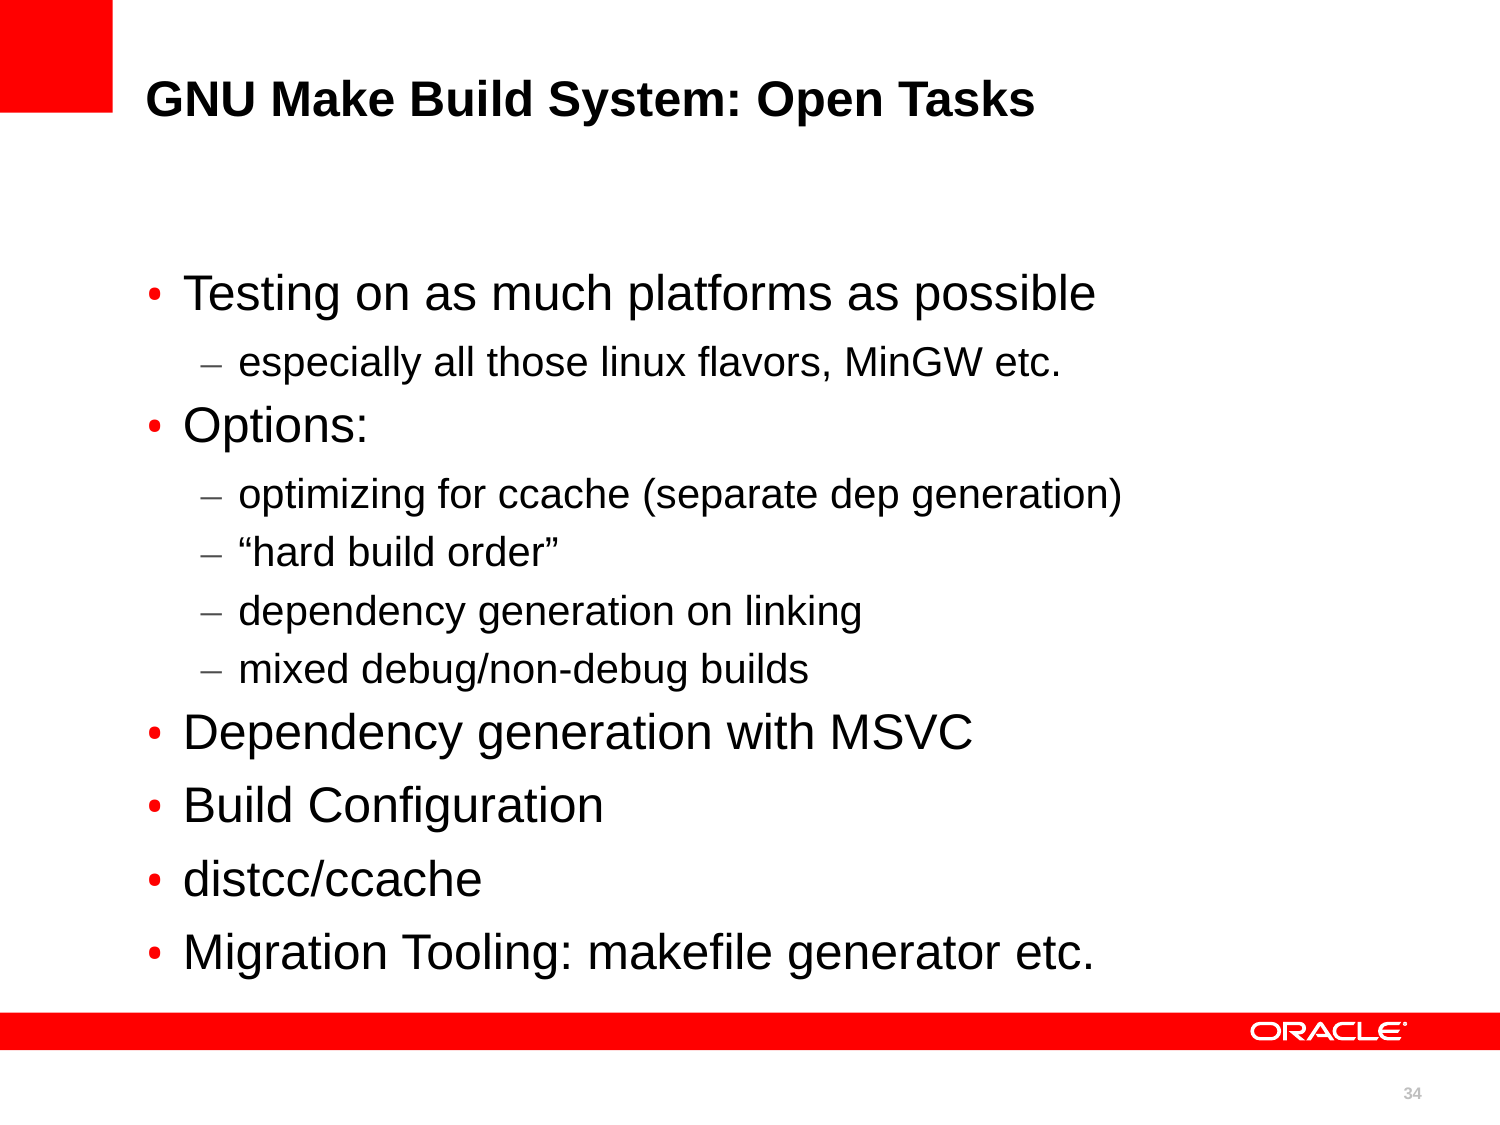

# GNU Make Build System: Open Tasks
Testing on as much platforms as possible
especially all those linux flavors, MinGW etc.
Options:
optimizing for ccache (separate dep generation)
“hard build order”
dependency generation on linking
mixed debug/non-debug builds
Dependency generation with MSVC
Build Configuration
distcc/ccache
Migration Tooling: makefile generator etc.